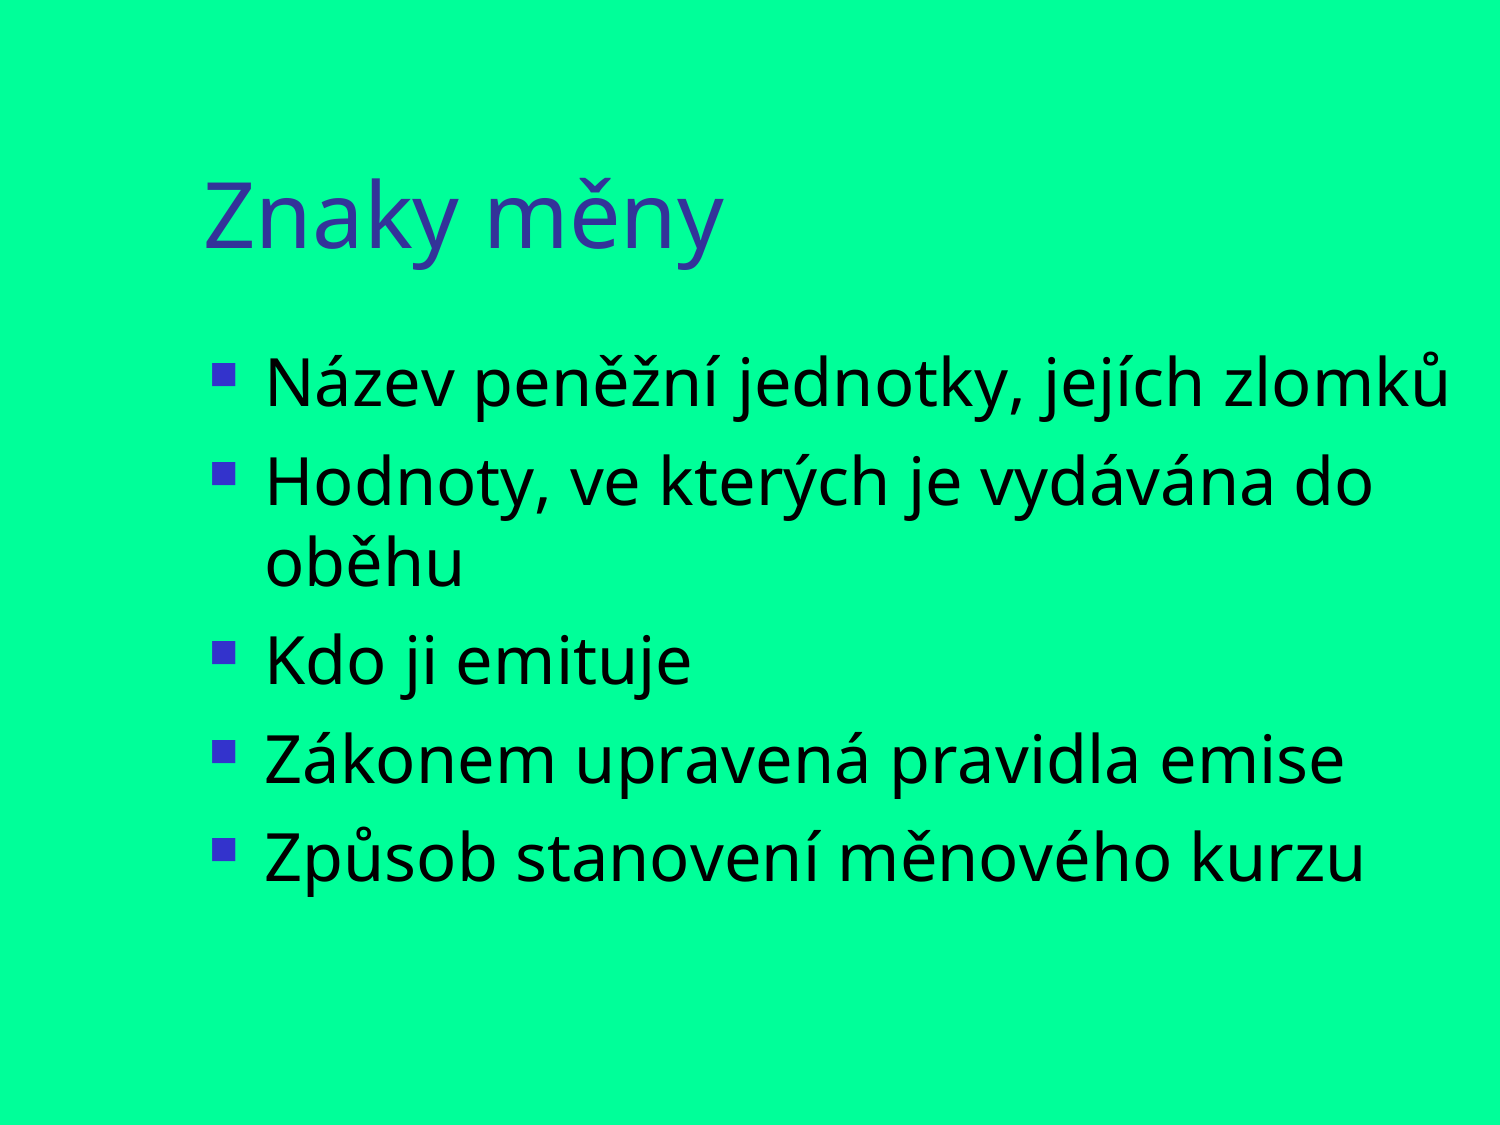

# Znaky měny
Název peněžní jednotky, jejích zlomků
Hodnoty, ve kterých je vydávána do oběhu
Kdo ji emituje
Zákonem upravená pravidla emise
Způsob stanovení měnového kurzu